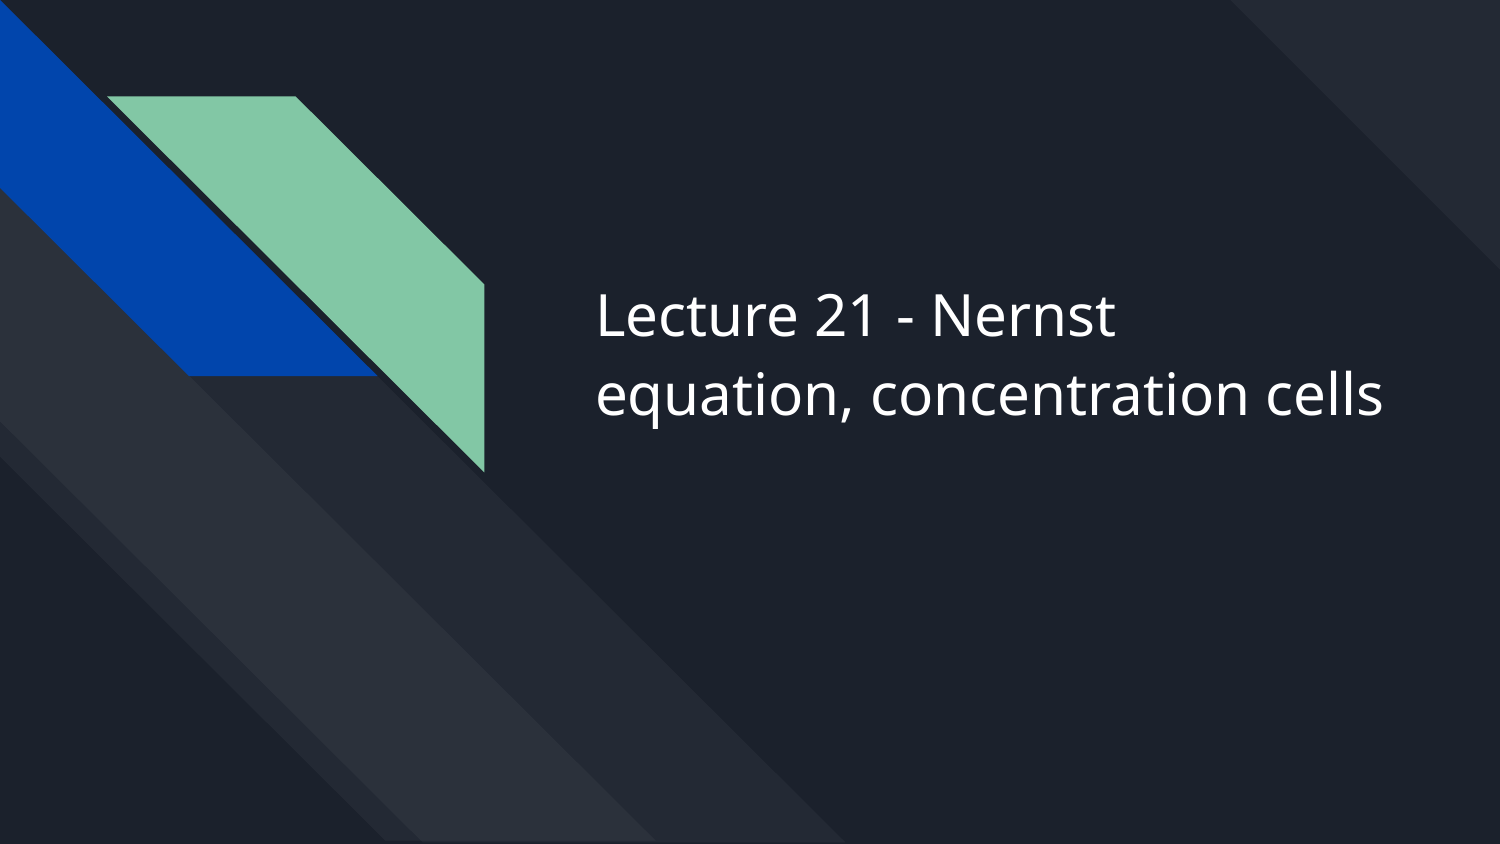

# Lecture 21 - Nernst equation, concentration cells